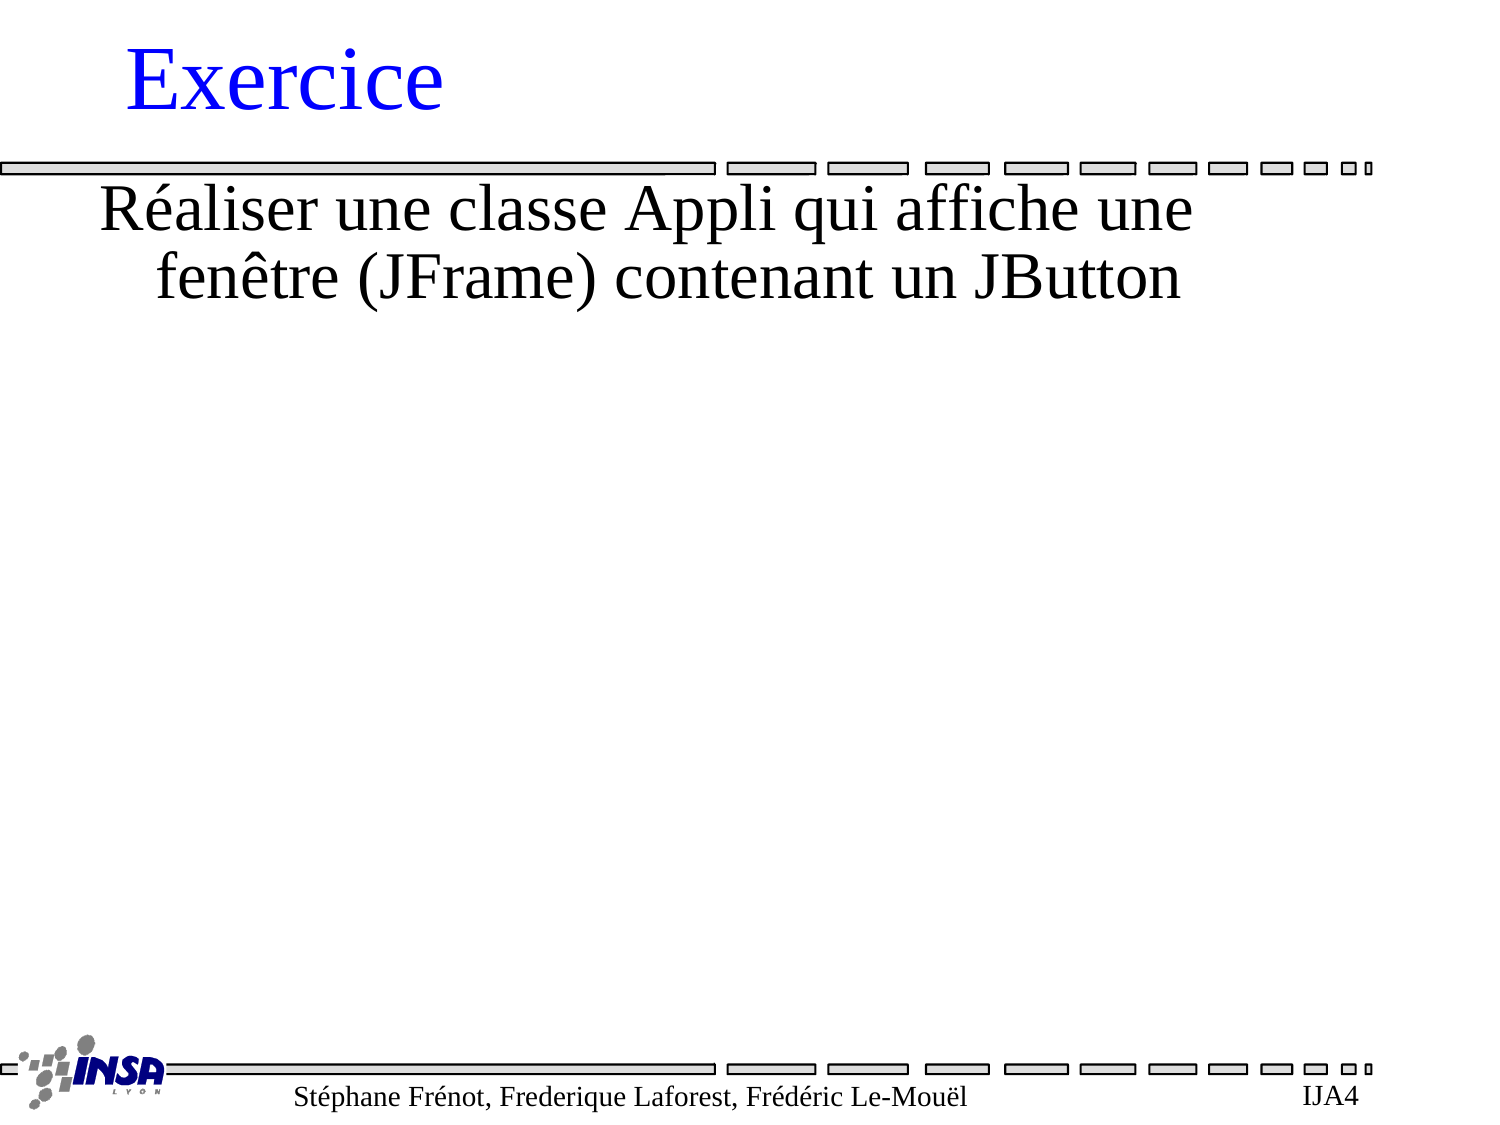

# Exercice
Réaliser une classe Appli qui affiche une fenêtre (JFrame) contenant un JButton